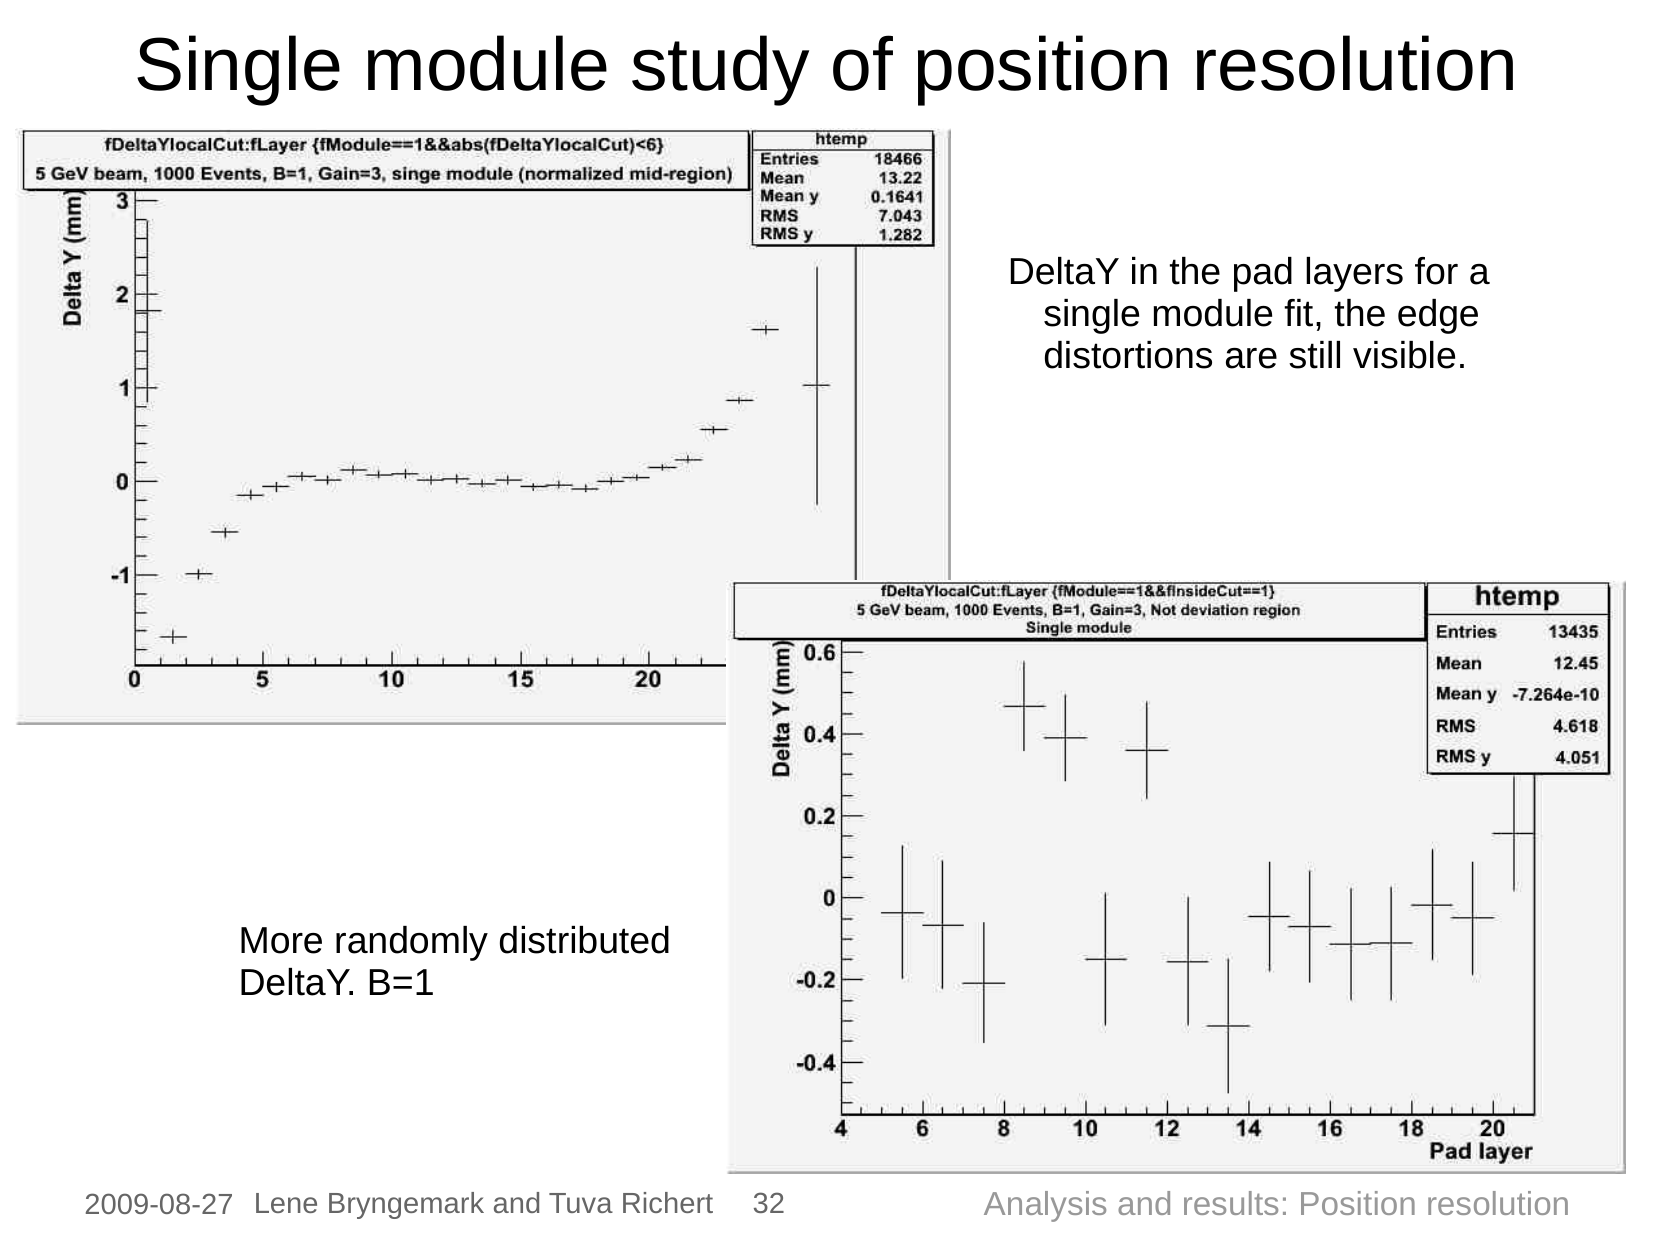

Single module study of position resolution
DeltaY in the pad layers for a single module fit, the edge distortions are still visible.
More randomly distributed
DeltaY. B=1
# Analysis and results: Position resolution
Lene Bryngemark and Tuva Richert
32
2009-08-27